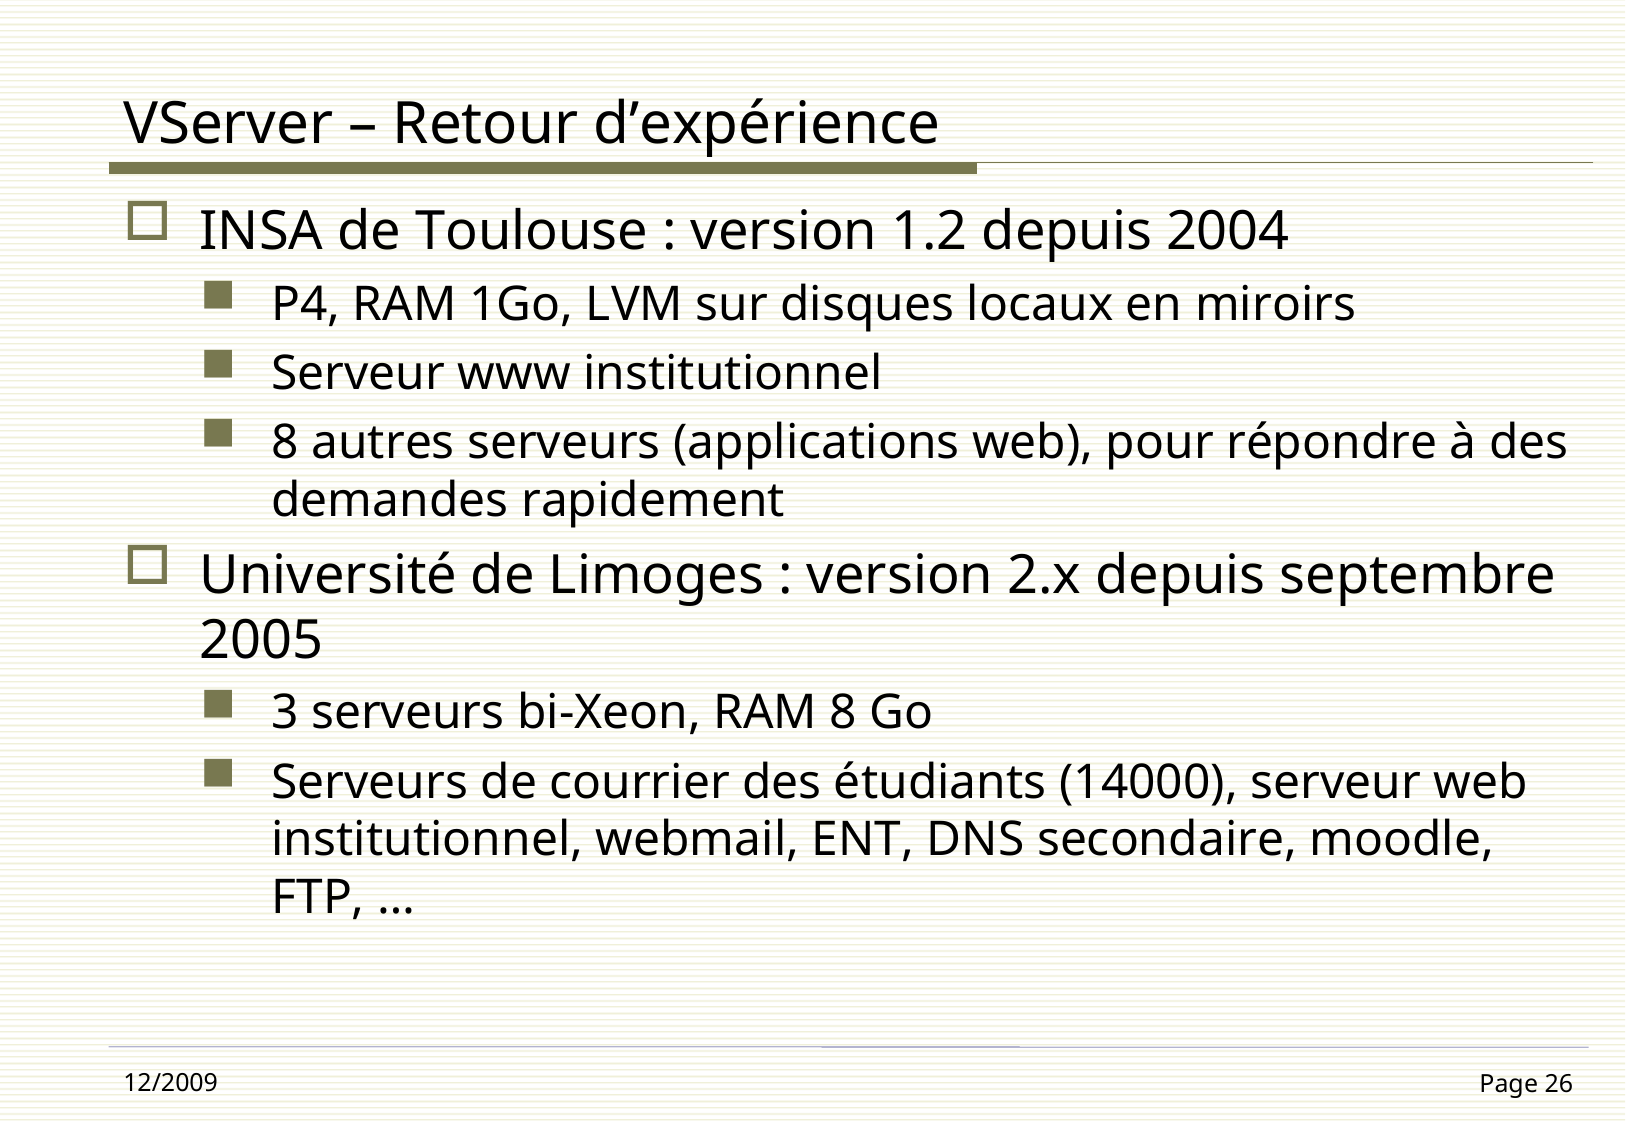

# VServer – Retour d’expérience
INSA de Toulouse : version 1.2 depuis 2004
P4, RAM 1Go, LVM sur disques locaux en miroirs
Serveur www institutionnel
8 autres serveurs (applications web), pour répondre à des demandes rapidement
Université de Limoges : version 2.x depuis septembre 2005
3 serveurs bi-Xeon, RAM 8 Go
Serveurs de courrier des étudiants (14000), serveur web institutionnel, webmail, ENT, DNS secondaire, moodle, FTP, …
26